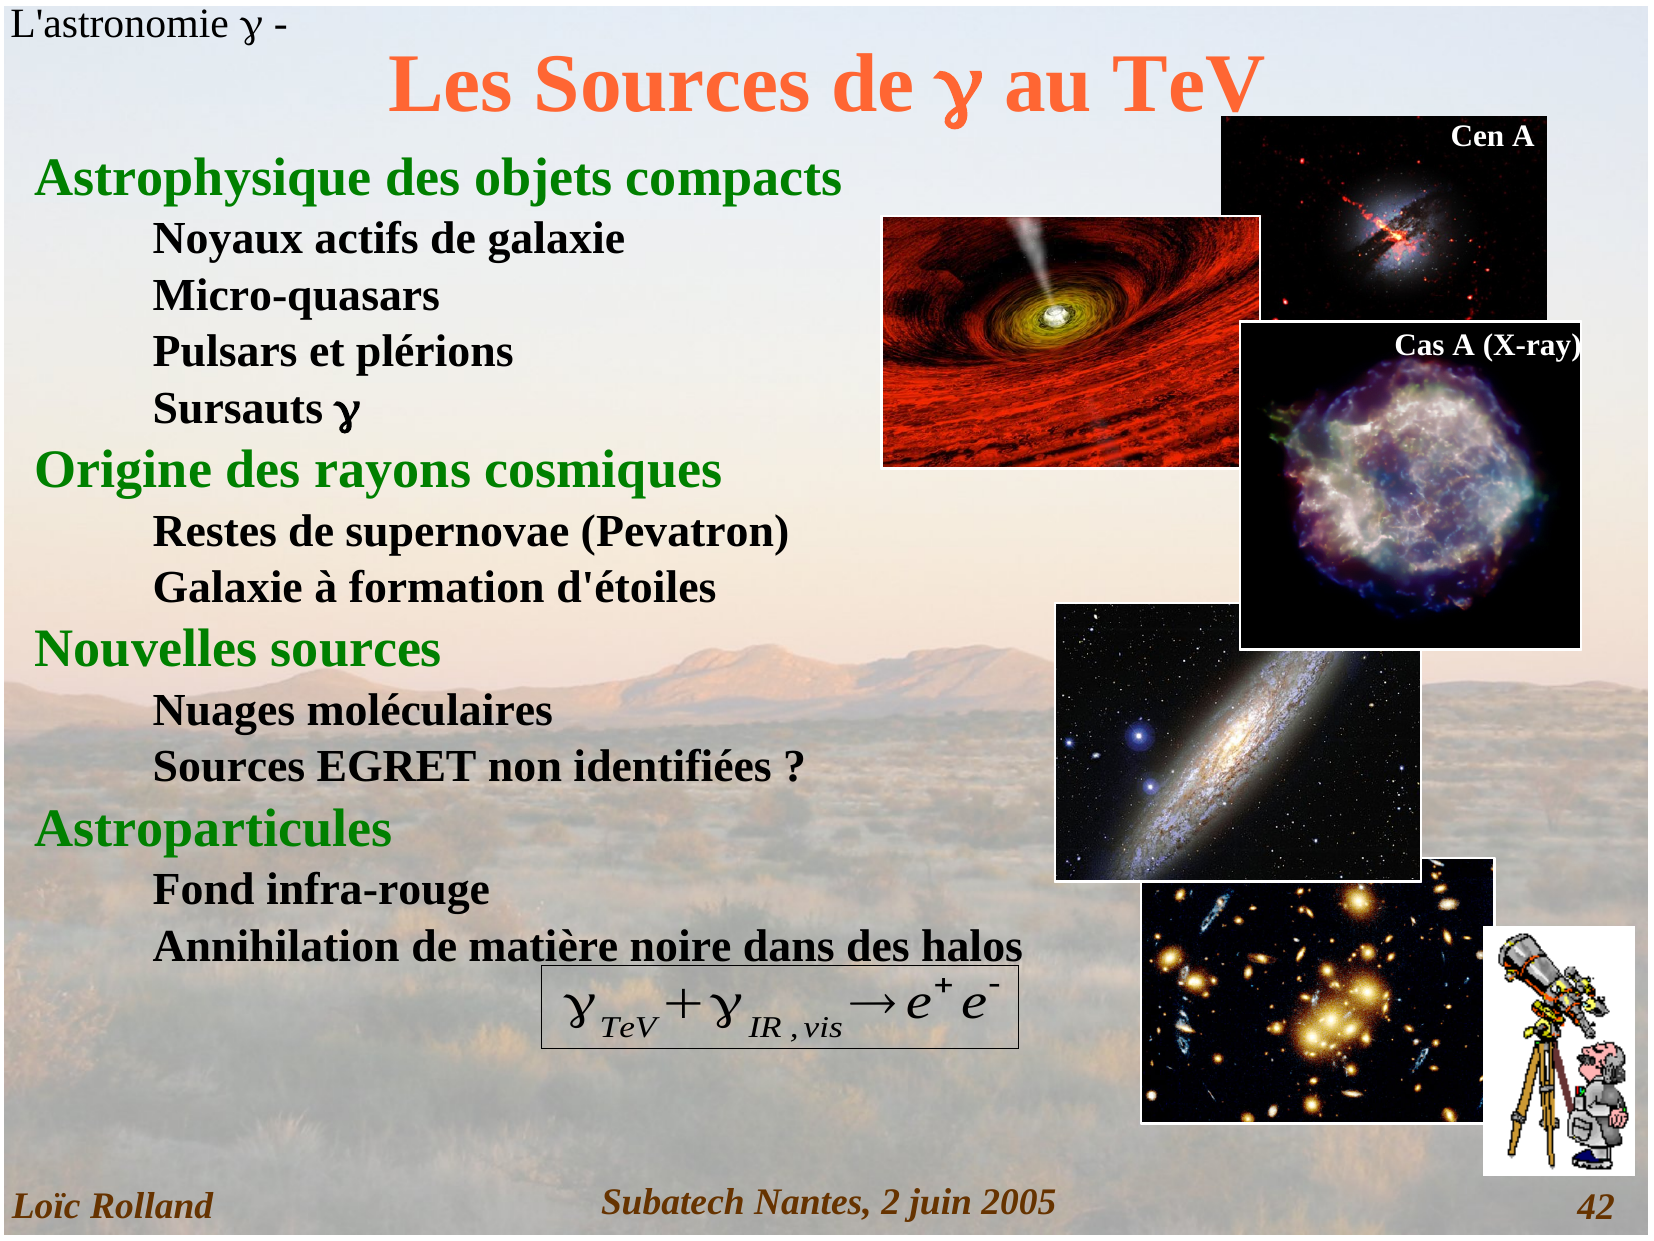

L'astronomie  -
Les Sources de  au TeV
Cen A
# Astrophysique des objets compacts
Noyaux actifs de galaxie
Micro-quasars
Pulsars et plérions
Sursauts 
Origine des rayons cosmiques
Restes de supernovae (Pevatron)
Galaxie à formation d'étoiles
Nouvelles sources
Nuages moléculaires
Sources EGRET non identifiées ?
Astroparticules
Fond infra-rouge
Annihilation de matière noire dans des halos
Cas A (X-ray)